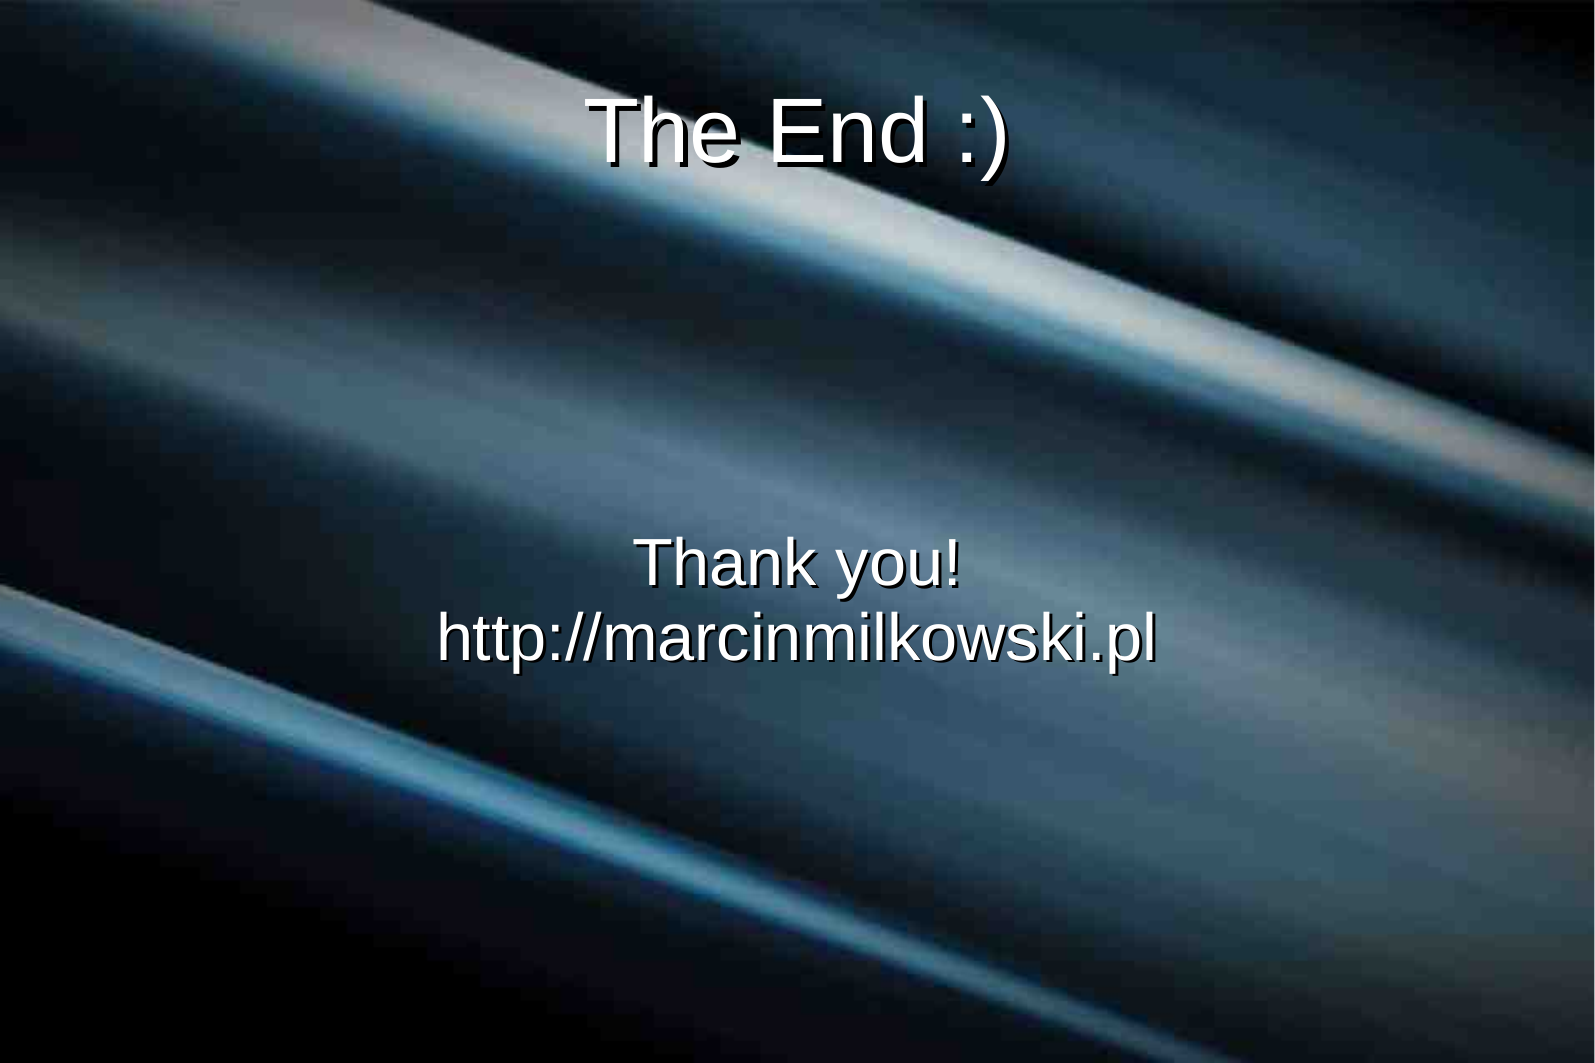

# The End :)
Thank you!
http://marcinmilkowski.pl